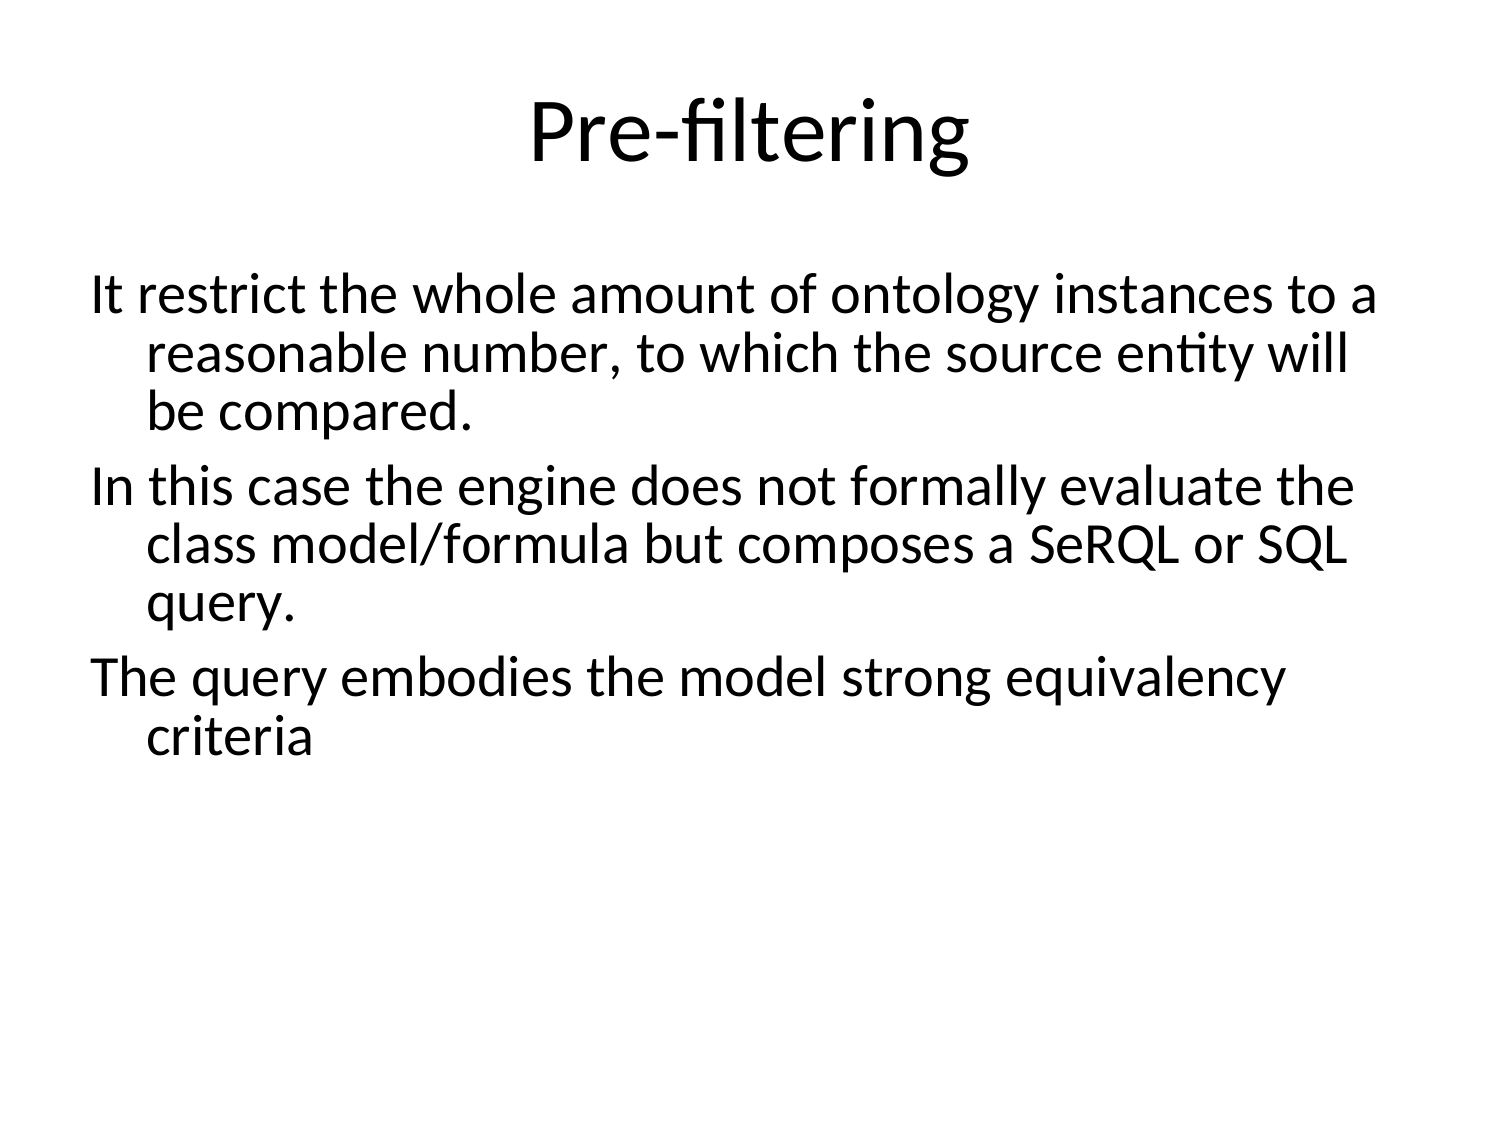

# Pre-filtering
It restrict the whole amount of ontology instances to a reasonable number, to which the source entity will be compared.
In this case the engine does not formally evaluate the class model/formula but composes a SeRQL or SQL query.
The query embodies the model strong equivalency criteria